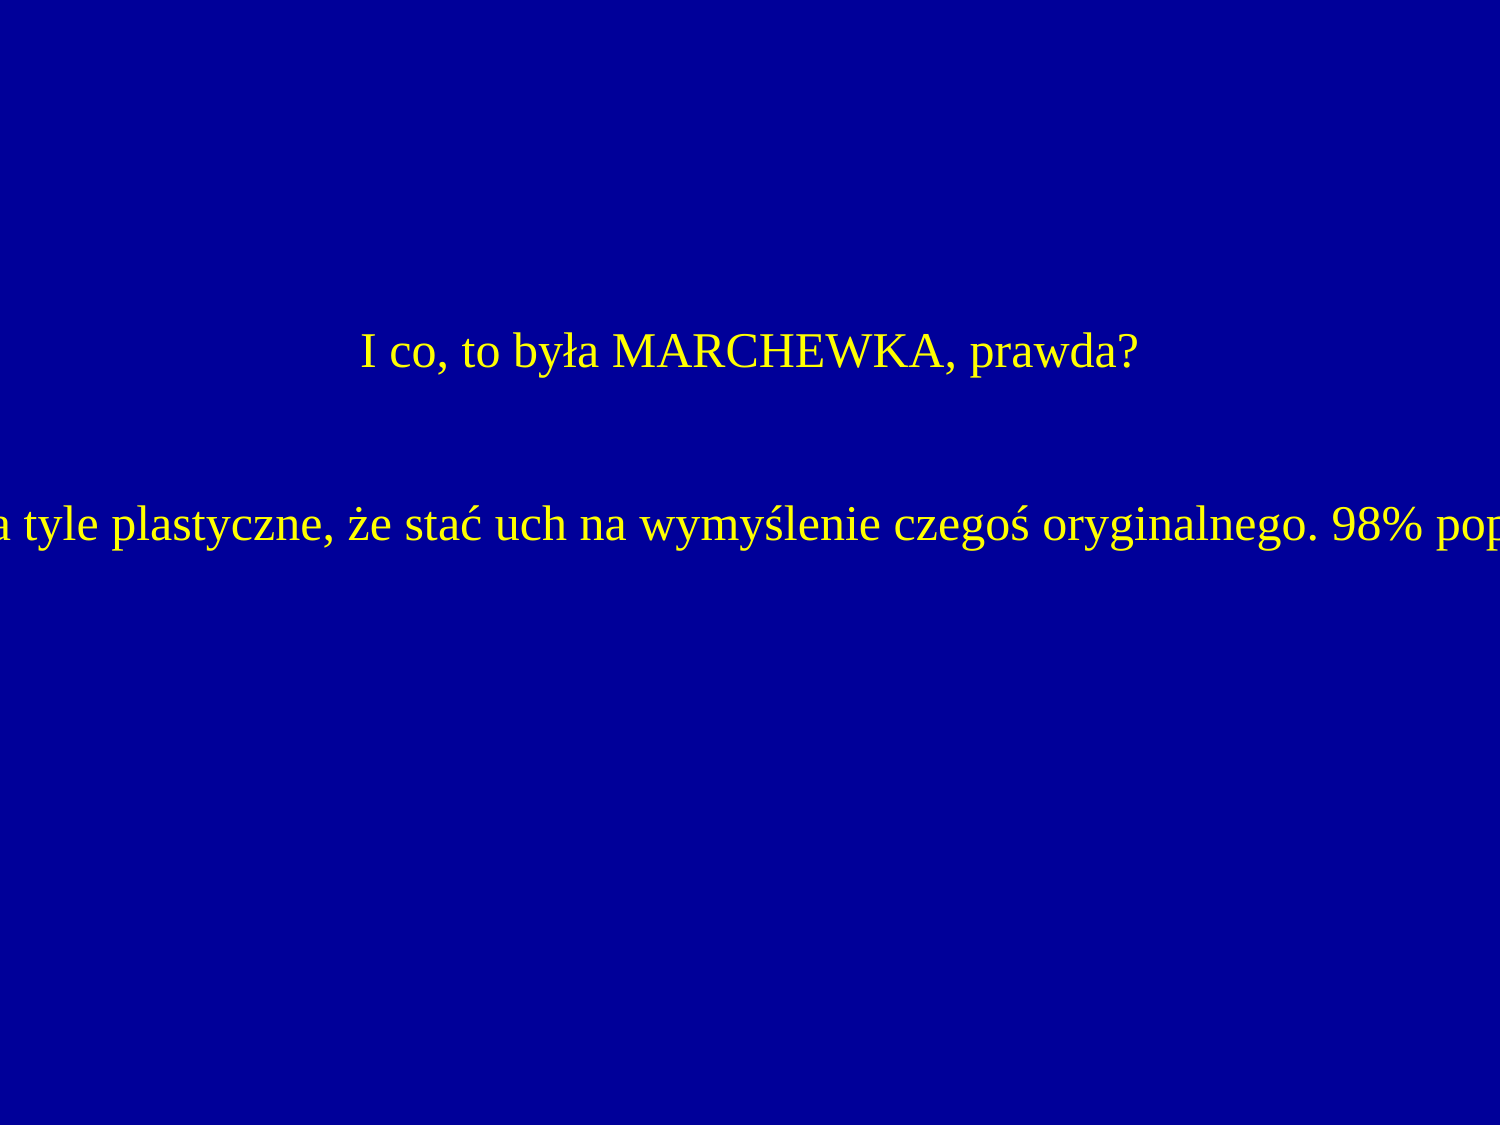

I co, to była MARCHEWKA, prawda?
Jeśli nie, to należysz do tych 2% ludzi na świecie, których umysły są na tyle plastyczne, że stać uch na wymyślenie czegoś oryginalnego. 98% populacji średniaków myśli w tym ćwiczeniu o marchewce. Straszne, nie?